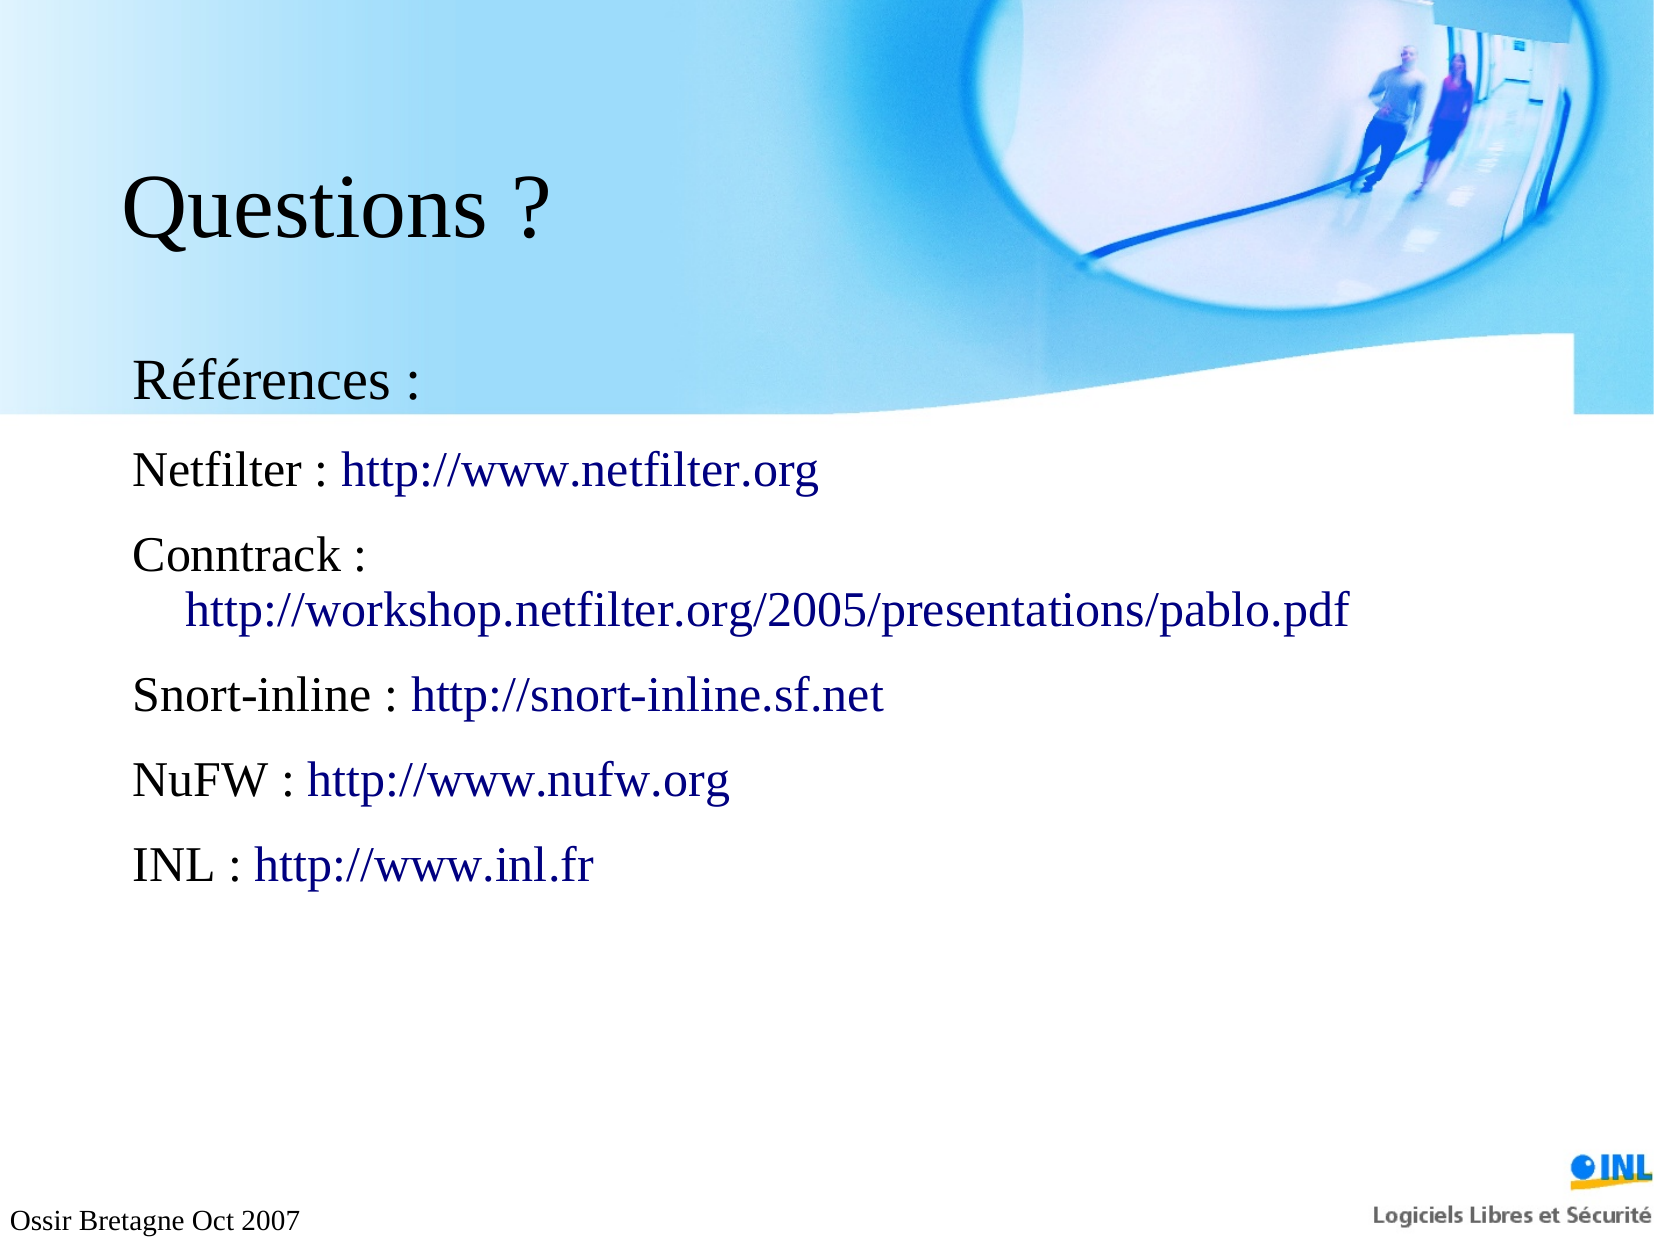

# Questions ?
Références :
Netfilter : http://www.netfilter.org
Conntrack :http://workshop.netfilter.org/2005/presentations/pablo.pdf
Snort-inline : http://snort-inline.sf.net
NuFW : http://www.nufw.org
INL : http://www.inl.fr